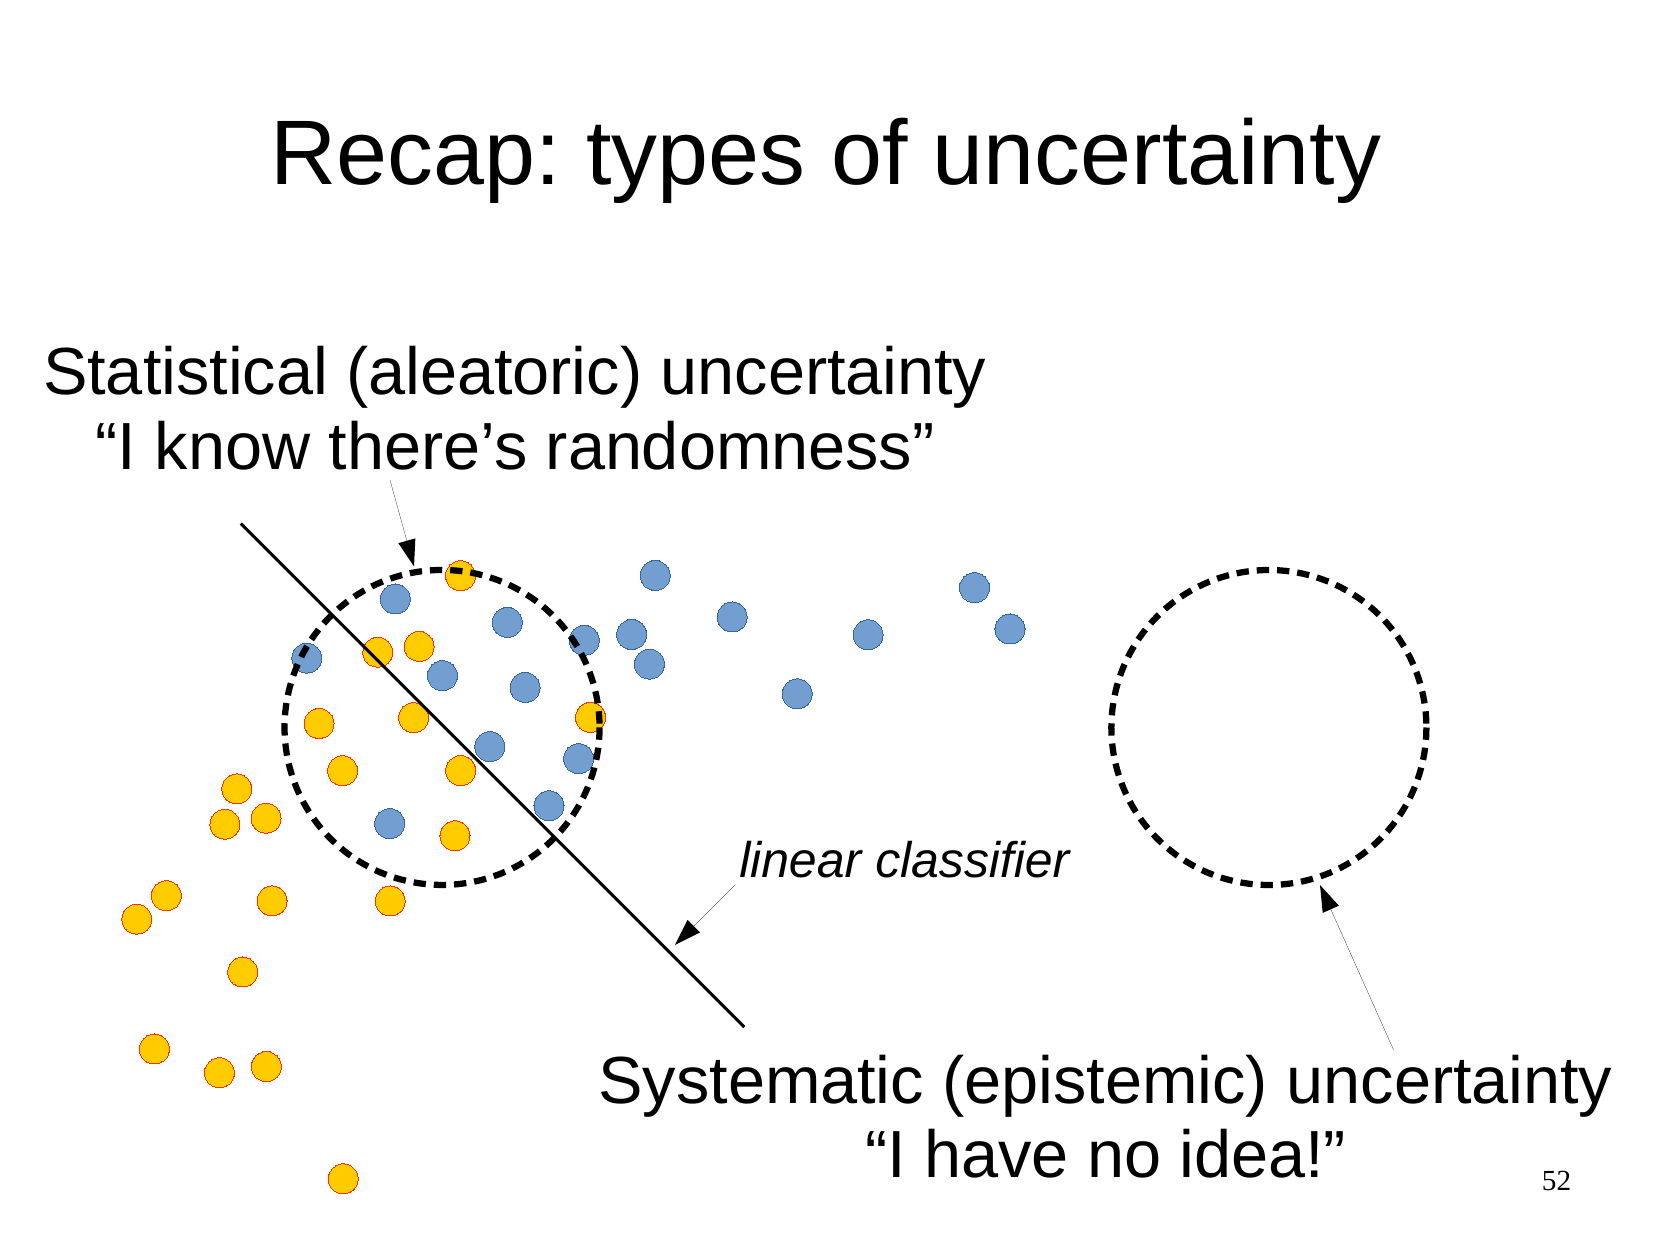

# Recap: types of uncertainty
Statistical (aleatoric) uncertainty
“I know there’s randomness”
linear classifier
Systematic (epistemic) uncertainty
“I have no idea!”
52